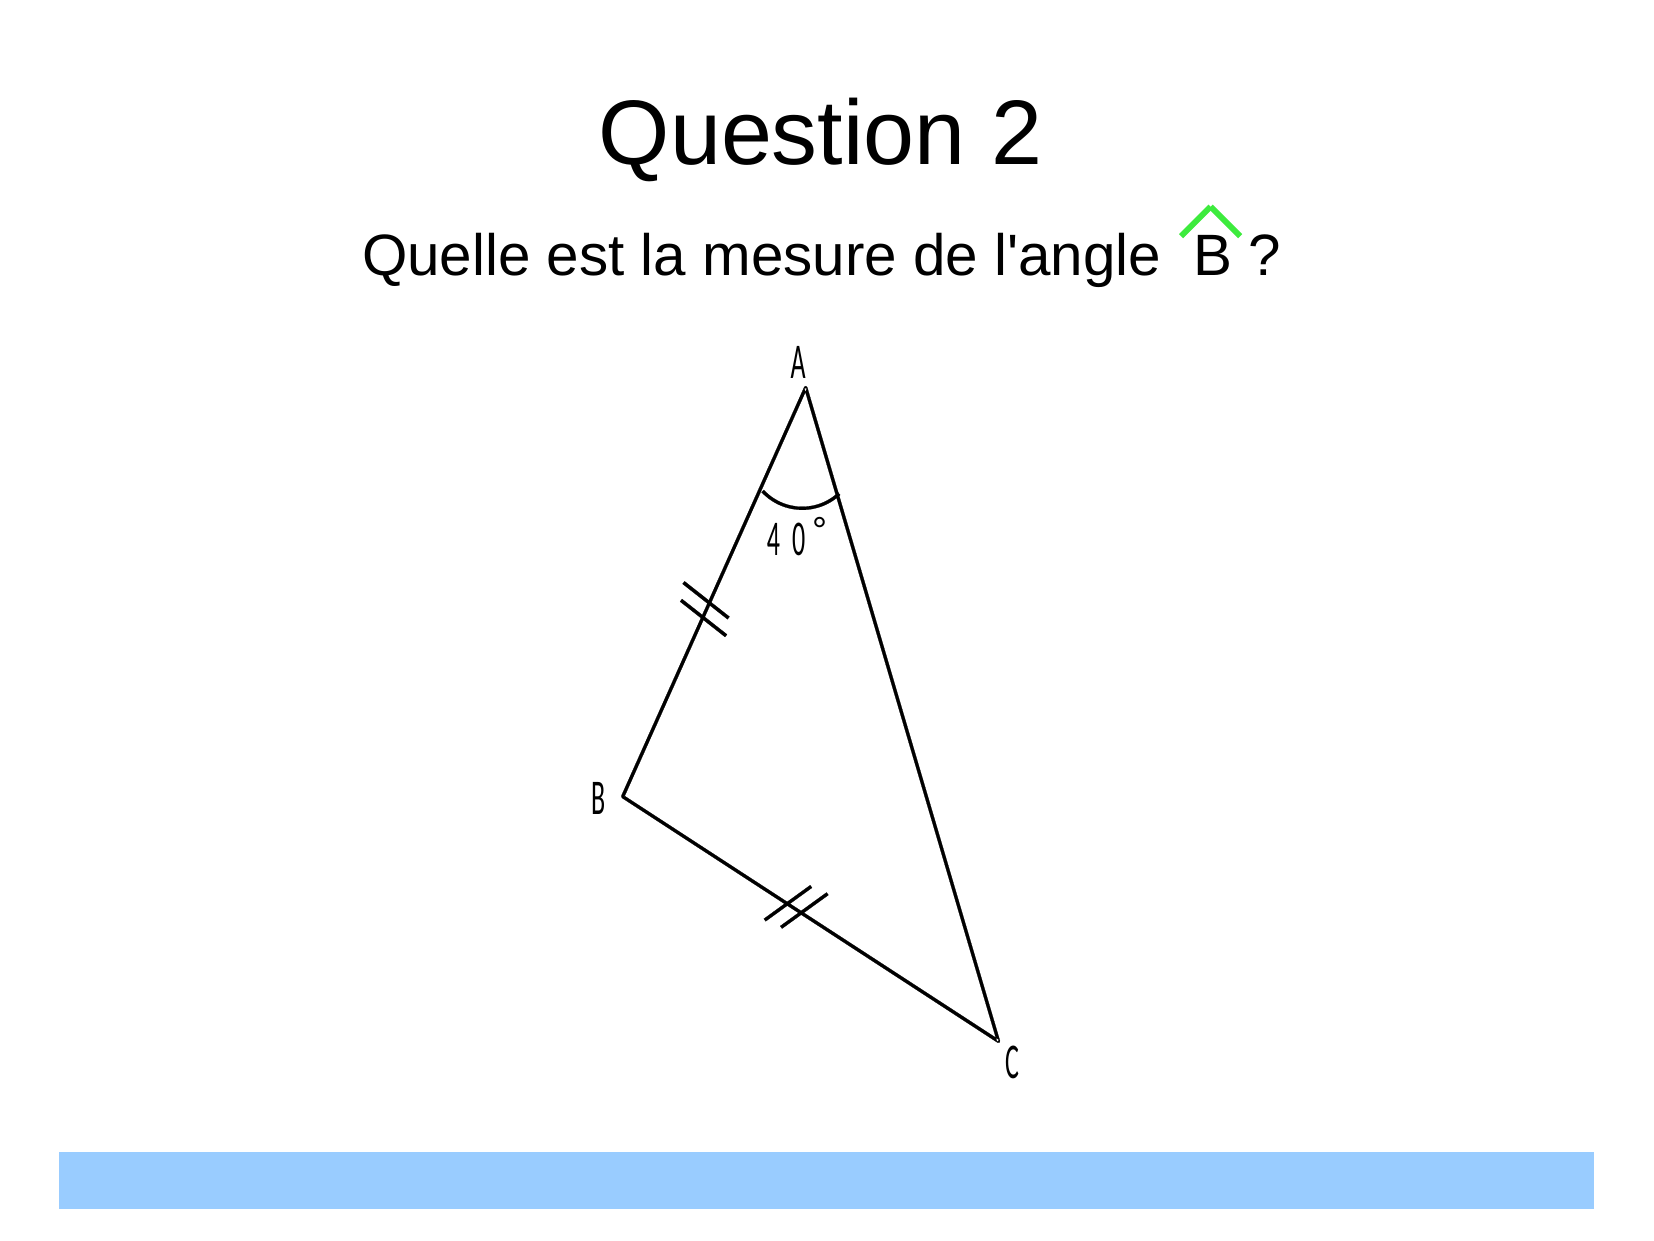

# Question 2
Quelle est la mesure de l'angle B ?
°
| |
| --- |